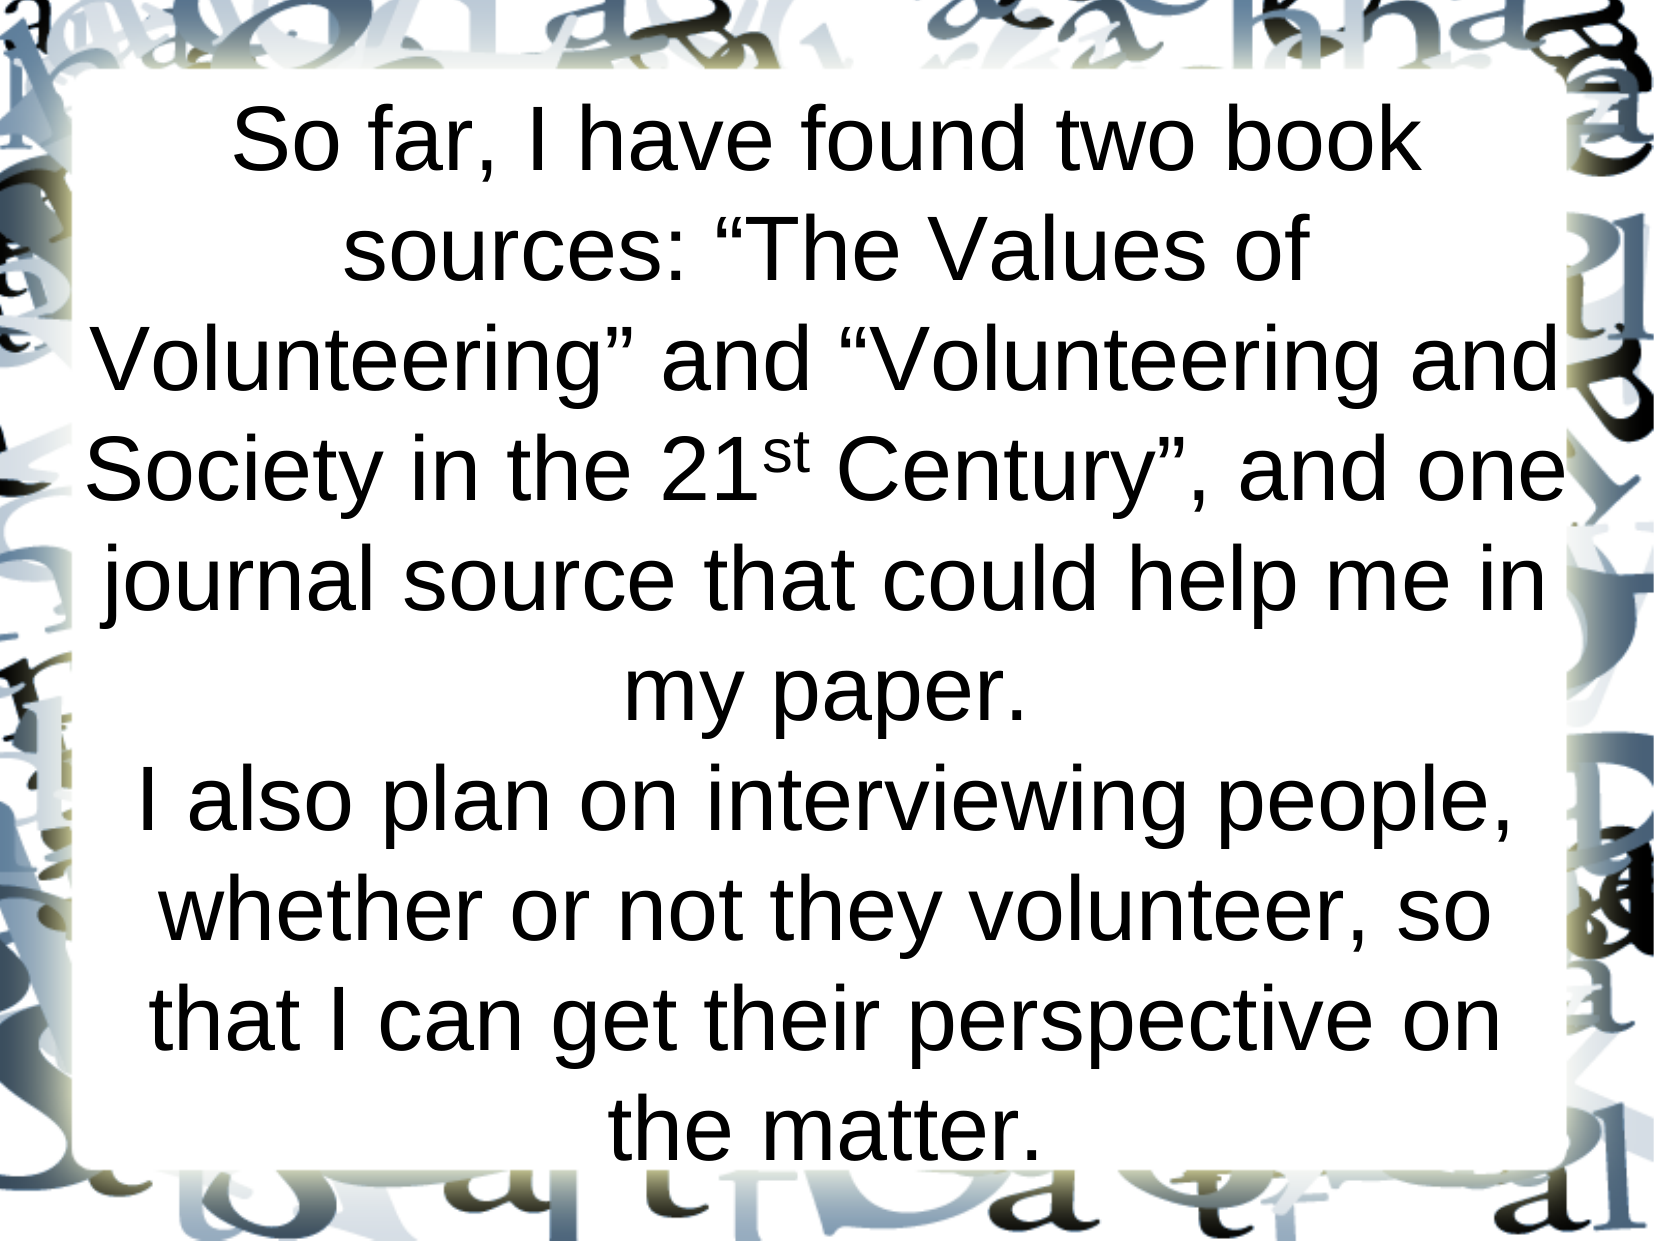

# So far, I have found two book sources: “The Values of Volunteering” and “Volunteering and Society in the 21st Century”, and one journal source that could help me in my paper. I also plan on interviewing people, whether or not they volunteer, so that I can get their perspective on the matter.